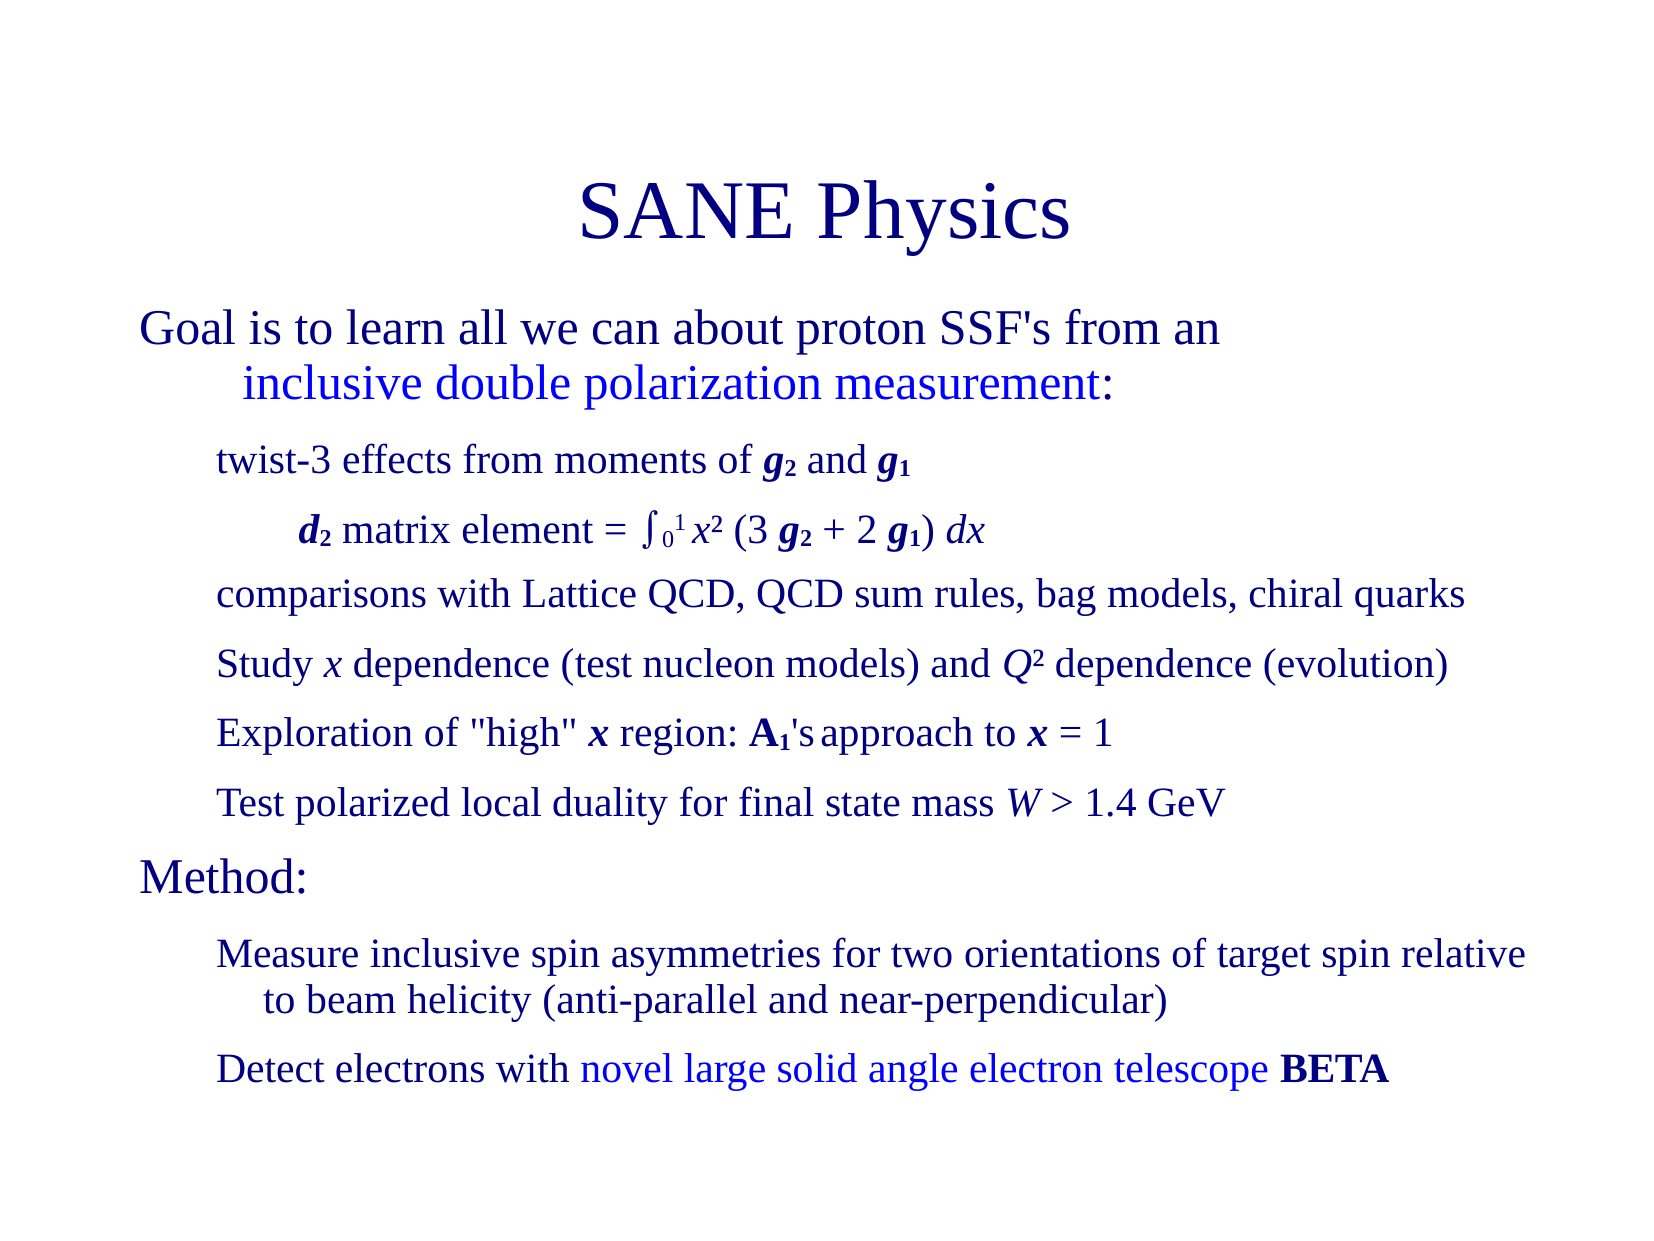

# SANE Physics
Goal is to learn all we can about proton SSF's from an inclusive double polarization measurement:
twist-3 effects from moments of g2 and g1
d2 matrix element = 01 x² (3 g2 + 2 g1) dx
comparisons with Lattice QCD, QCD sum rules, bag models, chiral quarks
Study x dependence (test nucleon models) and Q² dependence (evolution)
Exploration of "high" x region: A1's approach to x = 1
Test polarized local duality for final state mass W > 1.4 GeV
Method:
Measure inclusive spin asymmetries for two orientations of target spin relative to beam helicity (anti-parallel and near-perpendicular)
Detect electrons with novel large solid angle electron telescope BETA